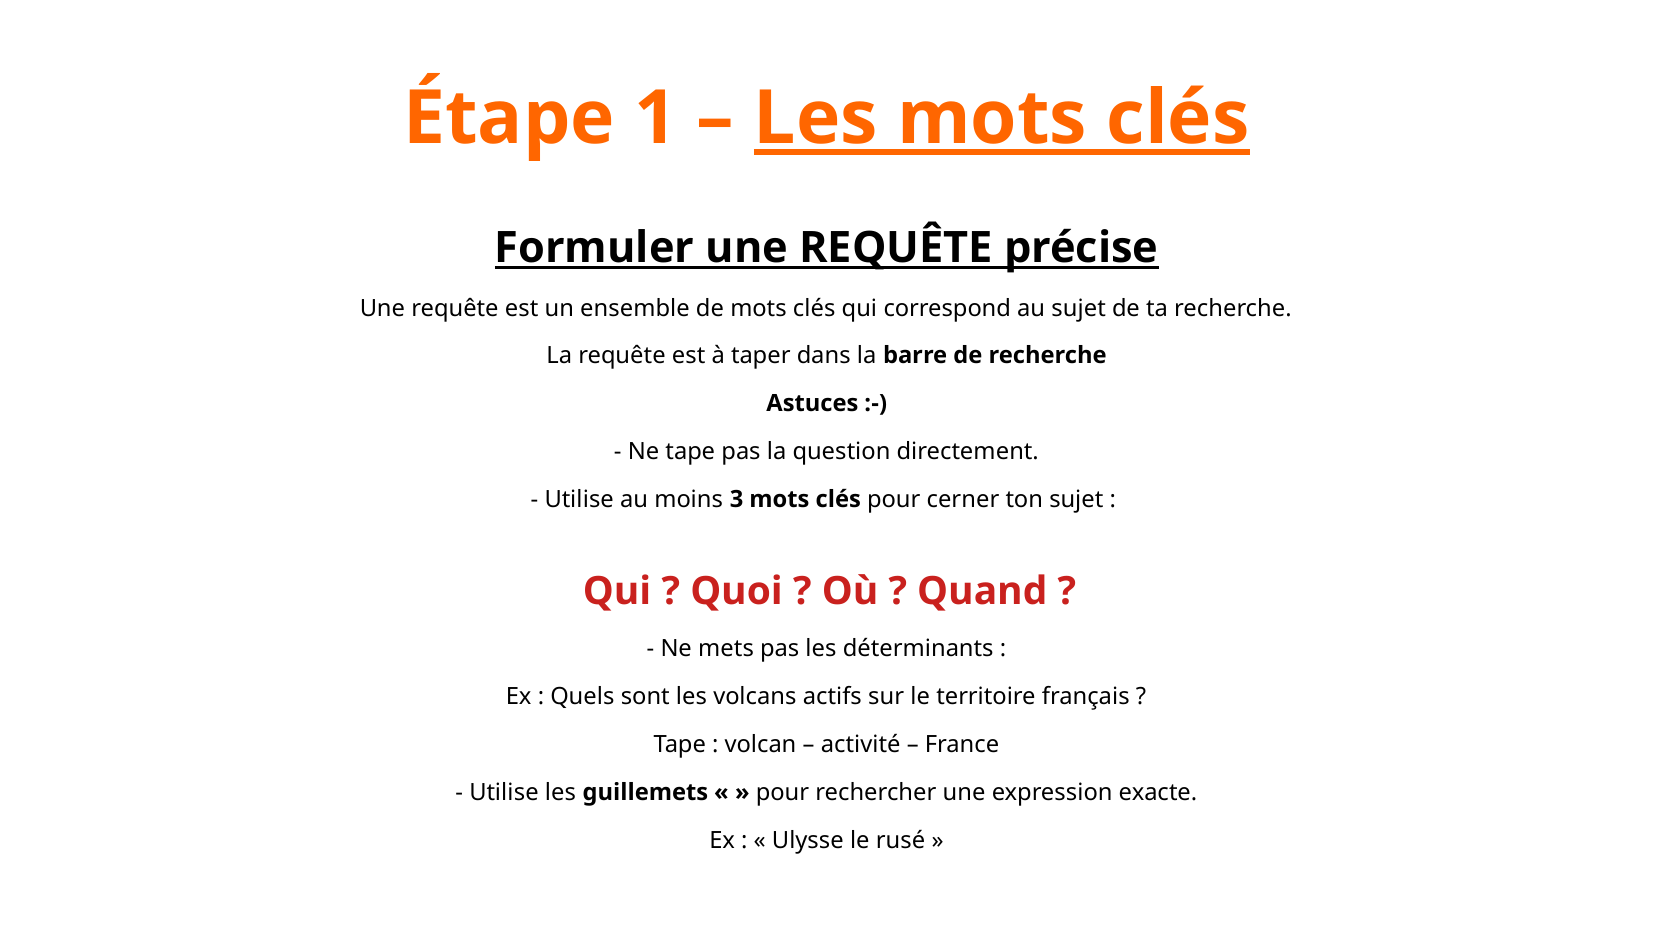

# Étape 1 – Les mots clés
Formuler une REQUÊTE précise
Une requête est un ensemble de mots clés qui correspond au sujet de ta recherche.
La requête est à taper dans la barre de recherche
Astuces :-)
- Ne tape pas la question directement.
- Utilise au moins 3 mots clés pour cerner ton sujet :
 Qui ? Quoi ? Où ? Quand ?
- Ne mets pas les déterminants :
Ex : Quels sont les volcans actifs sur le territoire français ?
Tape : volcan – activité – France
- Utilise les guillemets « » pour rechercher une expression exacte.
Ex : « Ulysse le rusé »